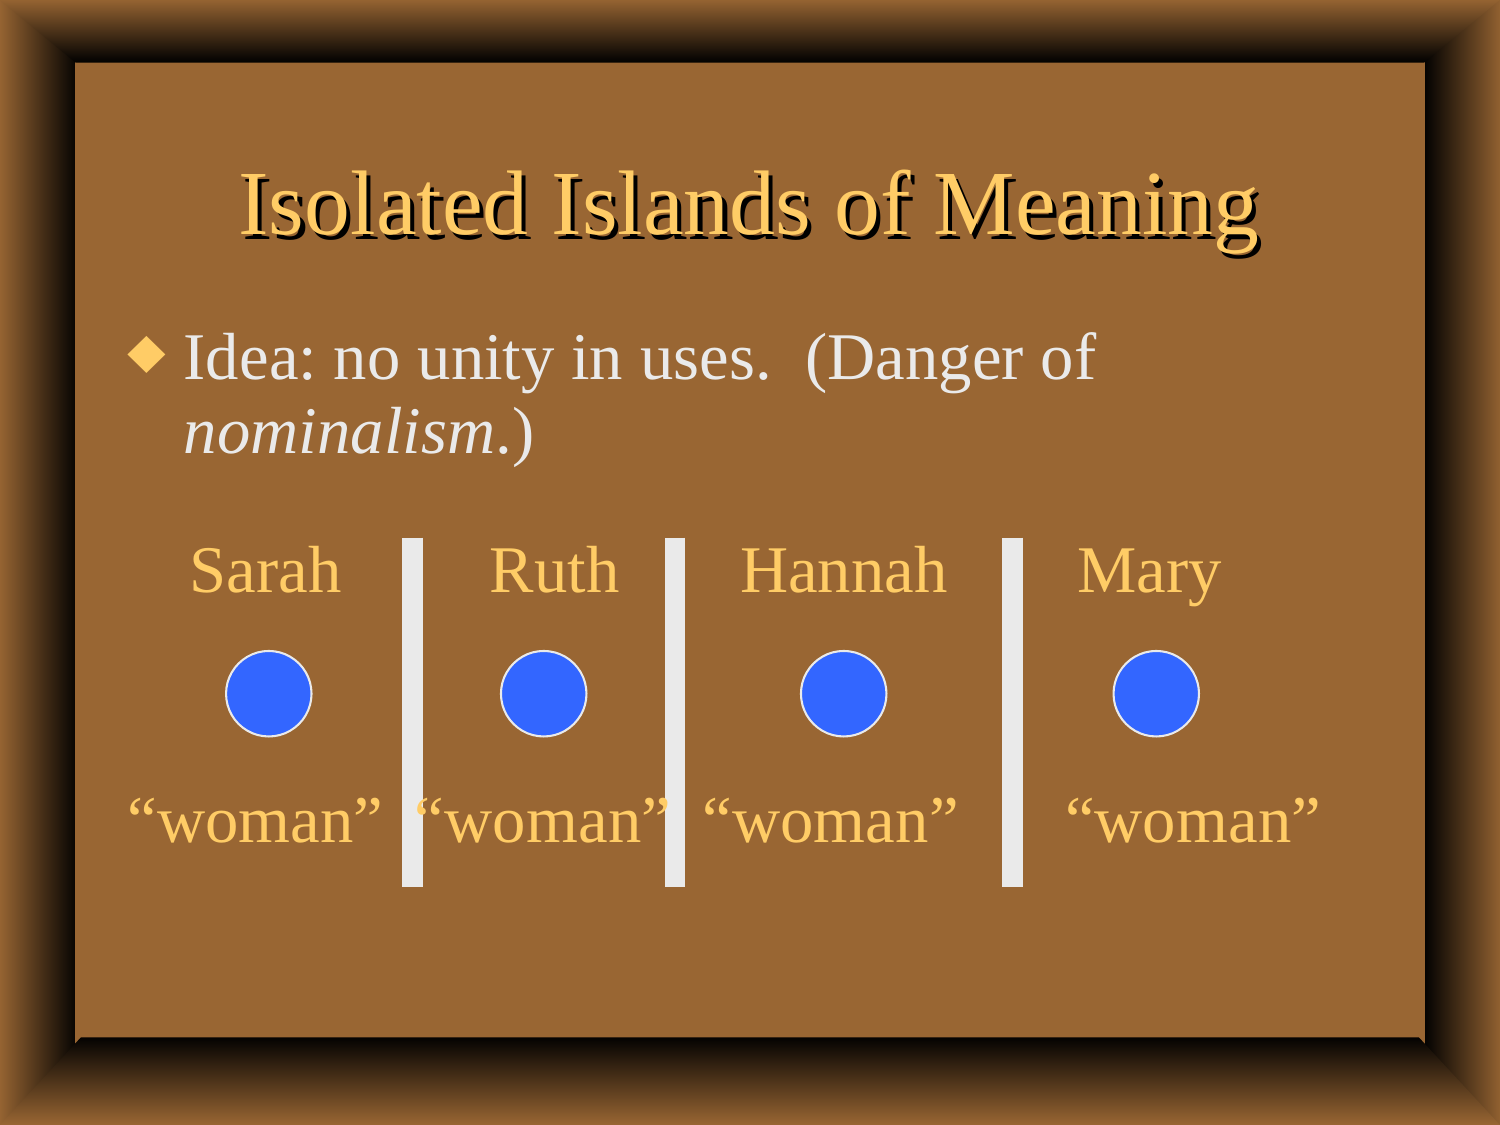

# Isolated Islands of Meaning
Idea: no unity in uses. (Danger of nominalism.)
Sarah
Ruth
Hannah
Mary
“woman”
“woman”
“woman”
“woman”